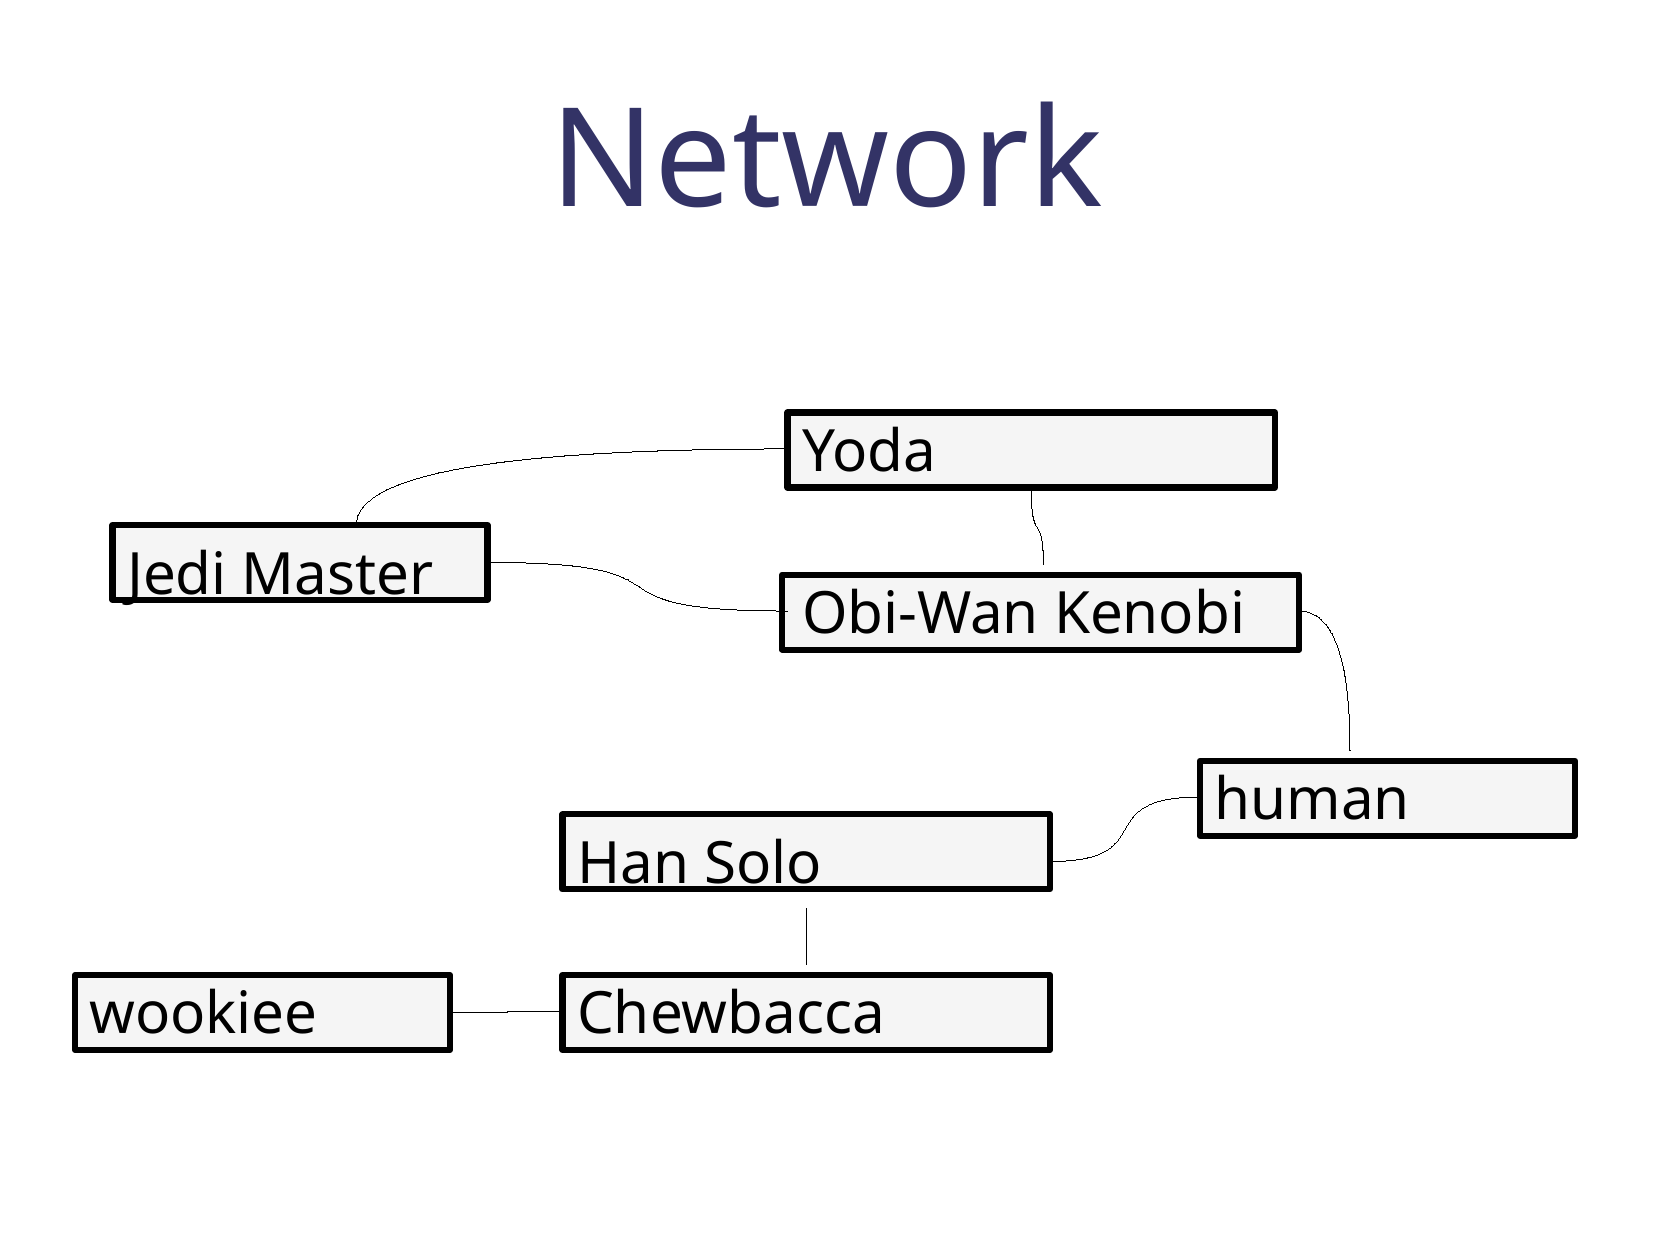

# Network
Yoda
Jedi Master
Obi-Wan Kenobi
human
Han Solo
wookiee
Chewbacca